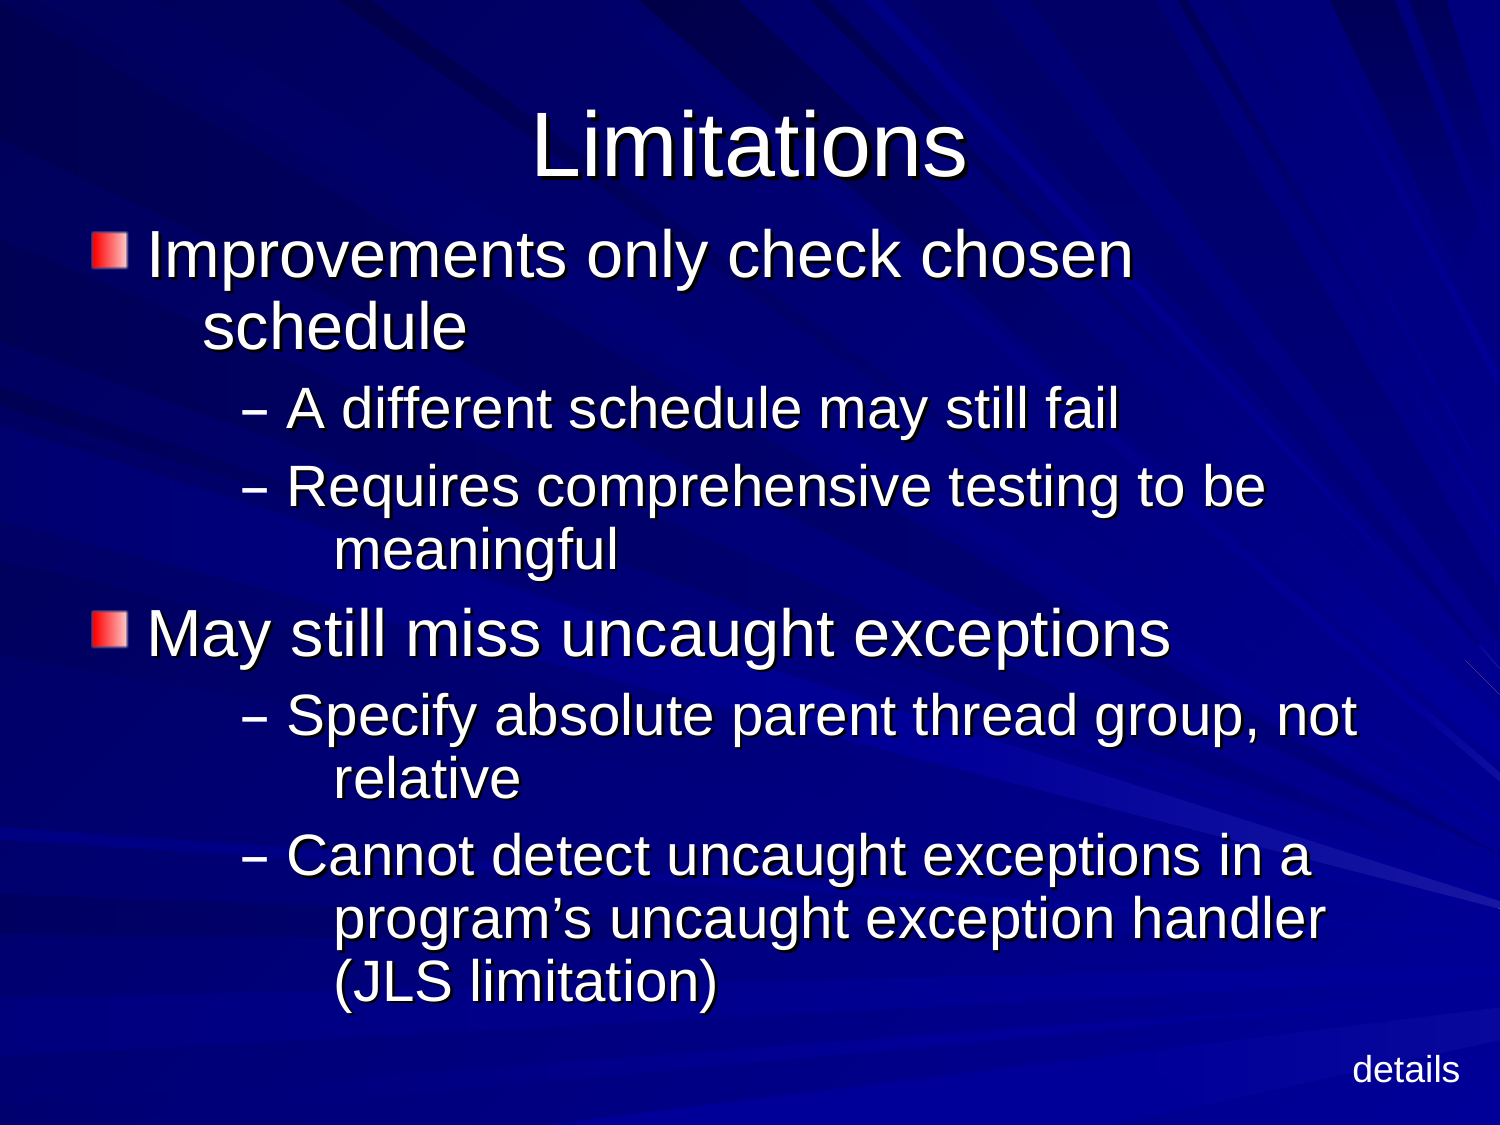

# Limitations
Improvements only check chosen schedule
A different schedule may still fail
Requires comprehensive testing to be meaningful
May still miss uncaught exceptions
Specify absolute parent thread group, not relative
Cannot detect uncaught exceptions in a program’s uncaught exception handler (JLS limitation)
details